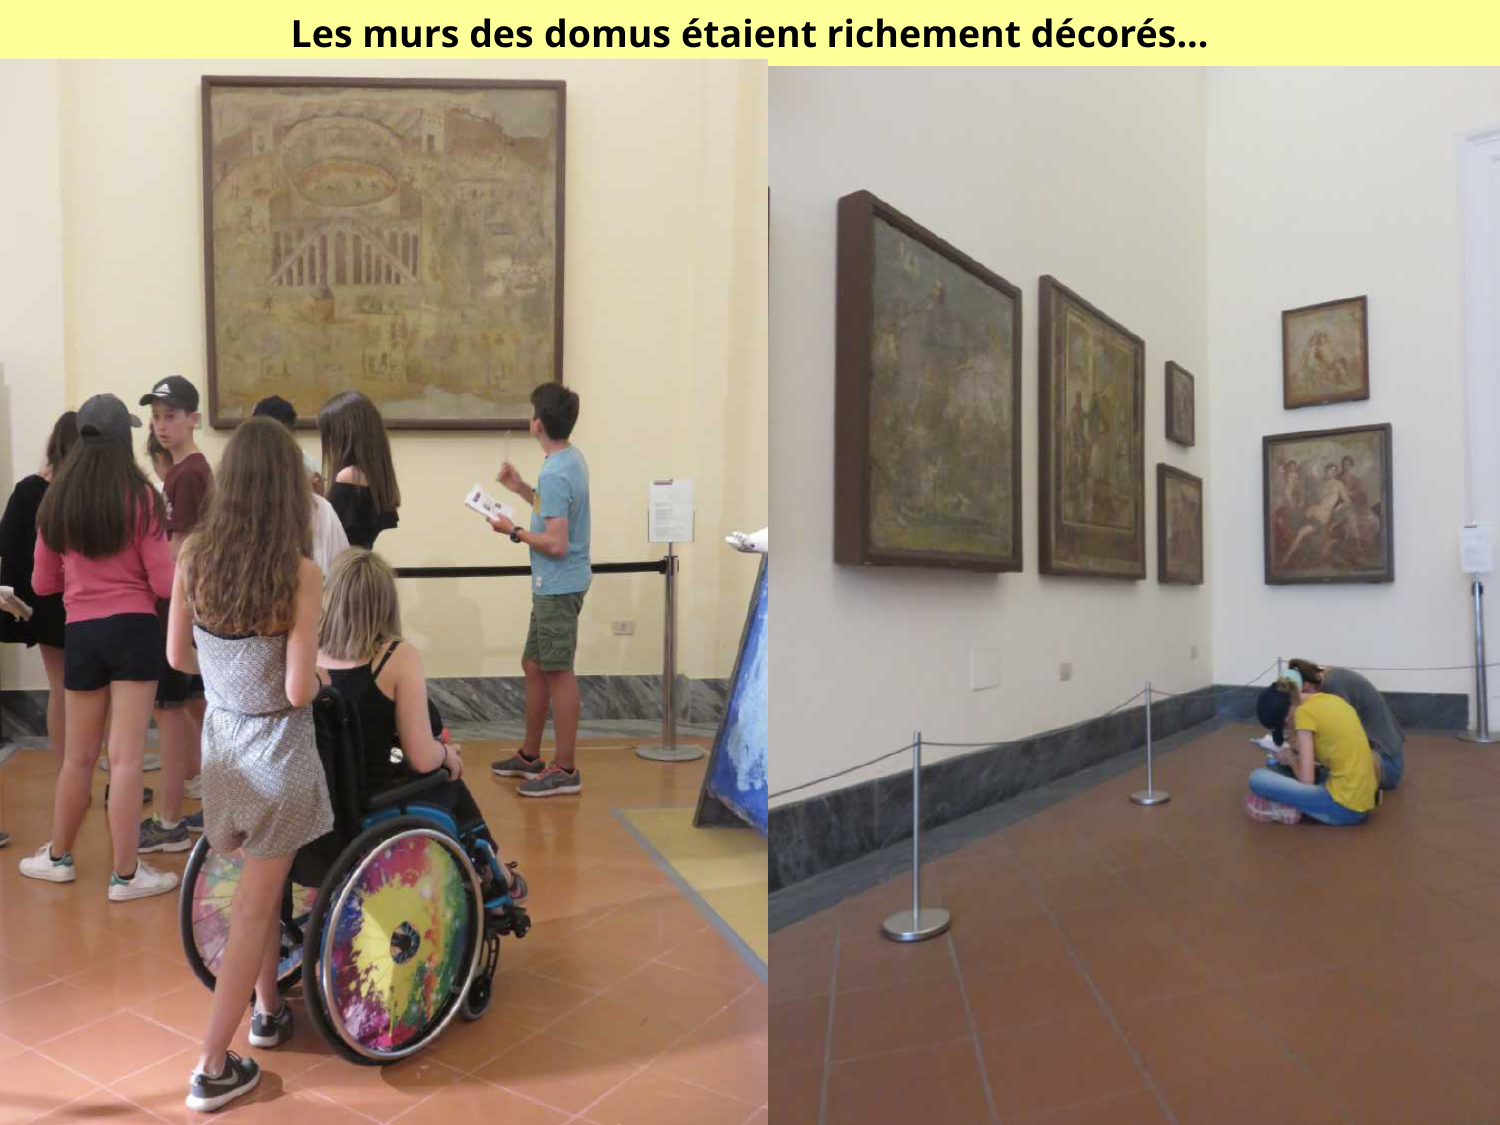

Les murs des domus étaient richement décorés...